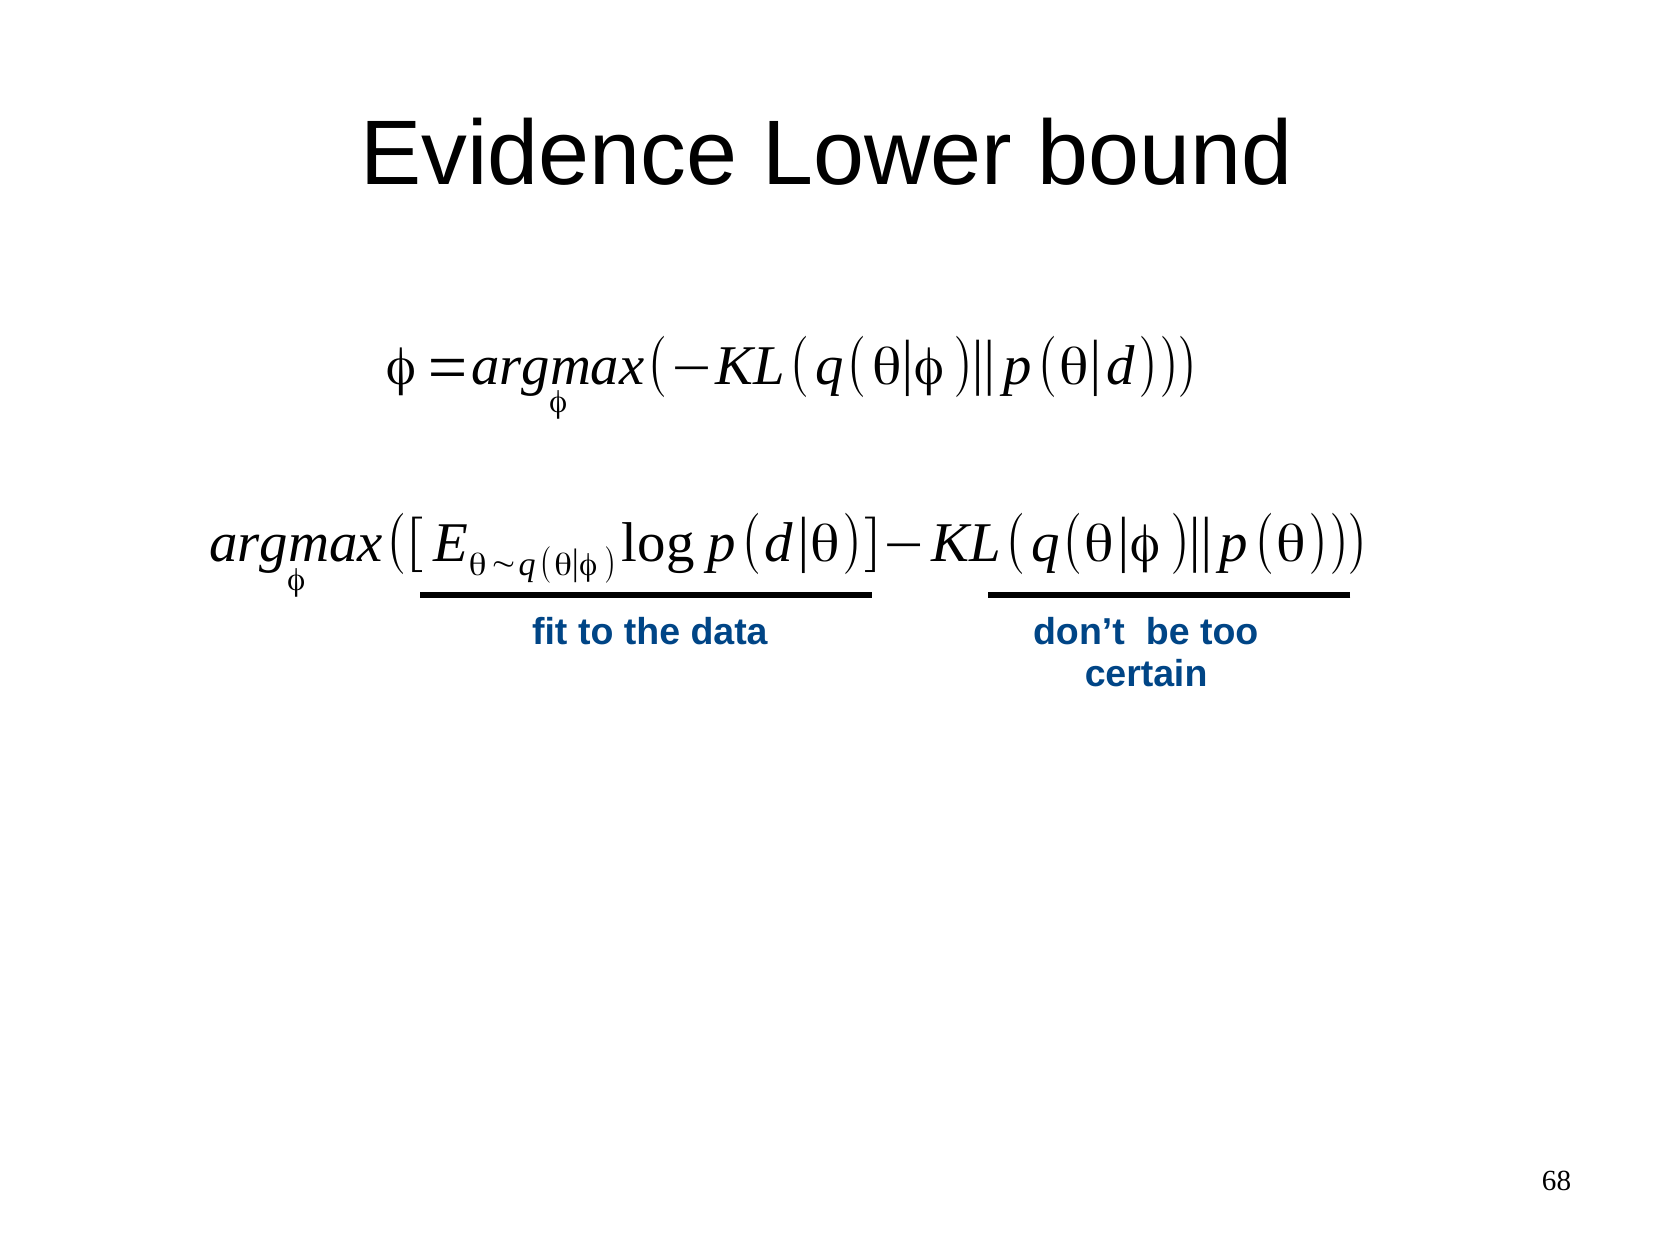

# Evidence Lower bound
don’t be too
certain
fit to the data
68